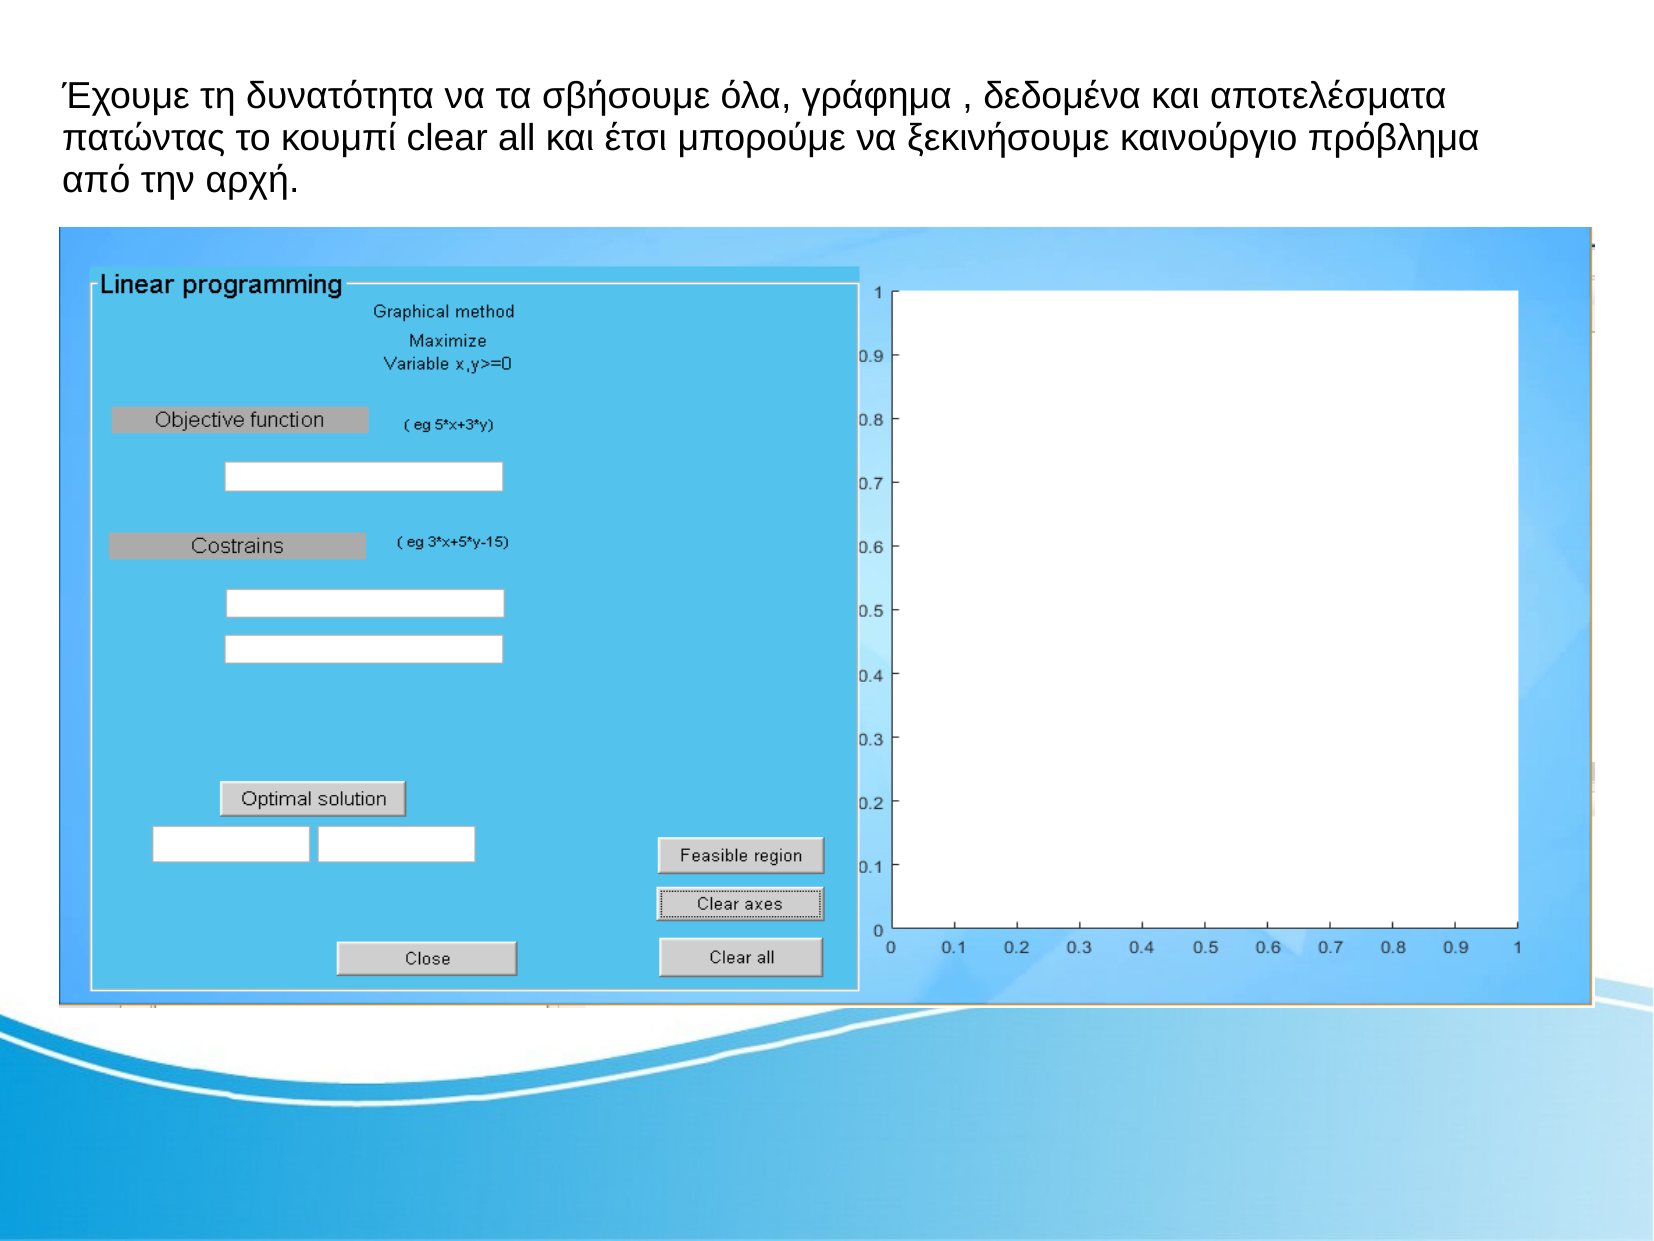

Έχουμε τη δυνατότητα να τα σβήσουμε όλα, γράφημα , δεδομένα και αποτελέσματα πατώντας το κουμπί clear all και έτσι μπορούμε να ξεκινήσουμε καινούργιο πρόβλημα από την αρχή.